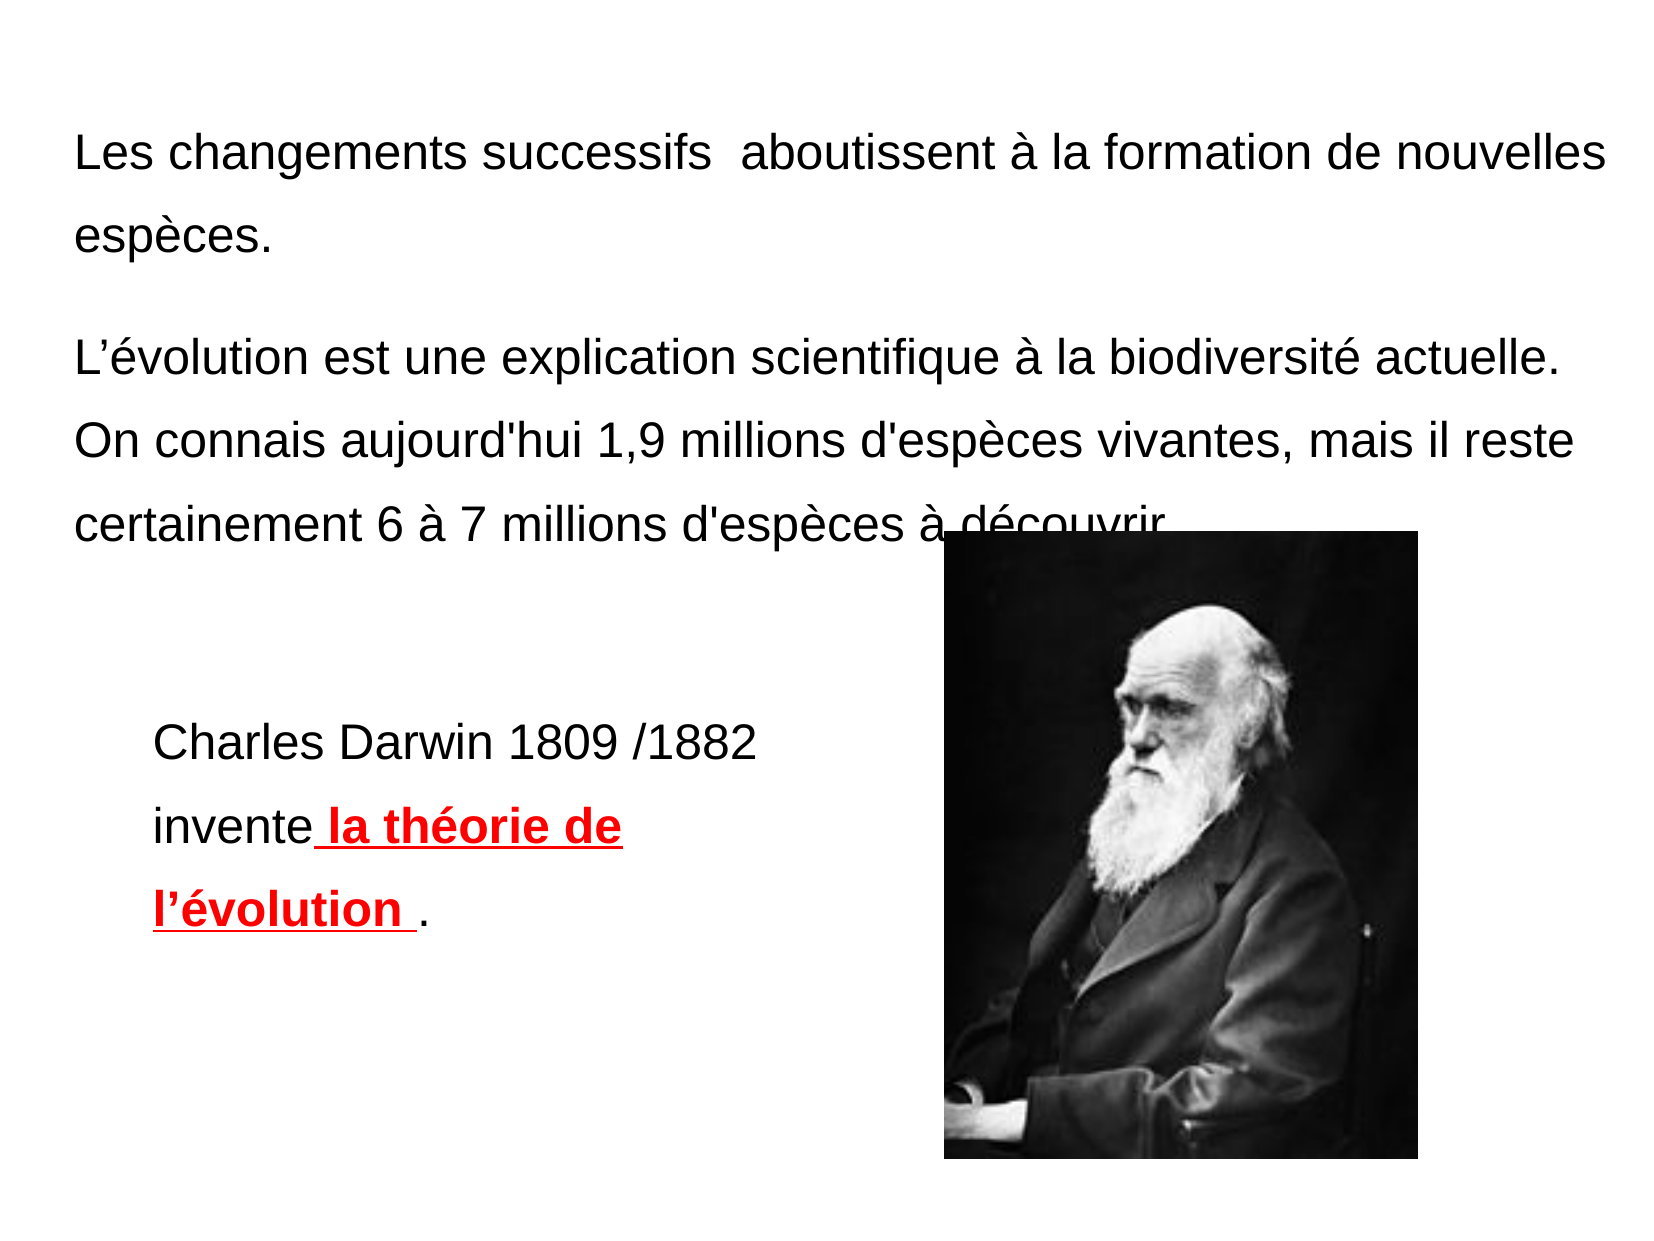

Les changements successifs aboutissent à la formation de nouvelles espèces.
L’évolution est une explication scientifique à la biodiversité actuelle.
On connais aujourd'hui 1,9 millions d'espèces vivantes, mais il reste certainement 6 à 7 millions d'espèces à découvrir.
Charles Darwin 1809 /1882 invente la théorie de l’évolution .